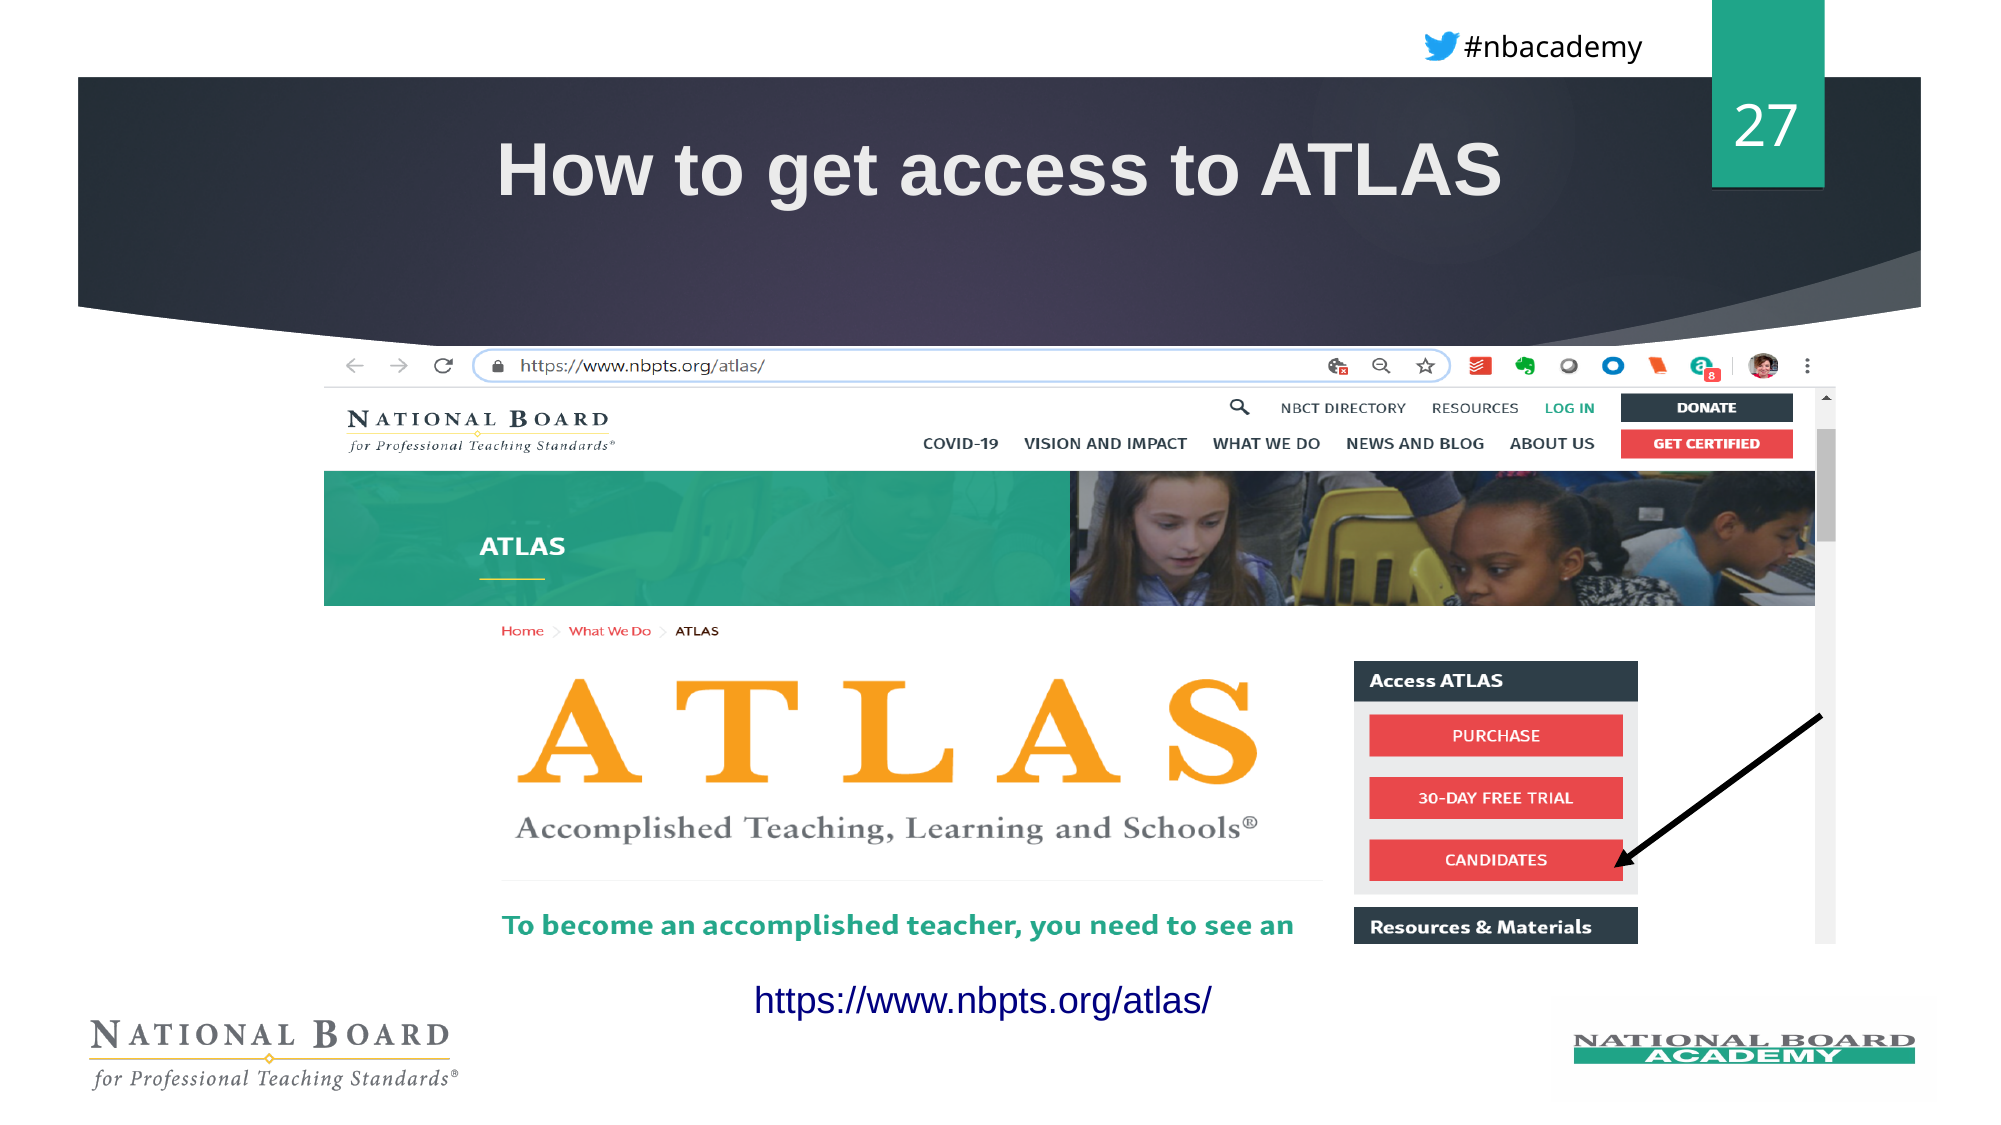

# How to get access to ATLAS
https://www.nbpts.org/atlas/